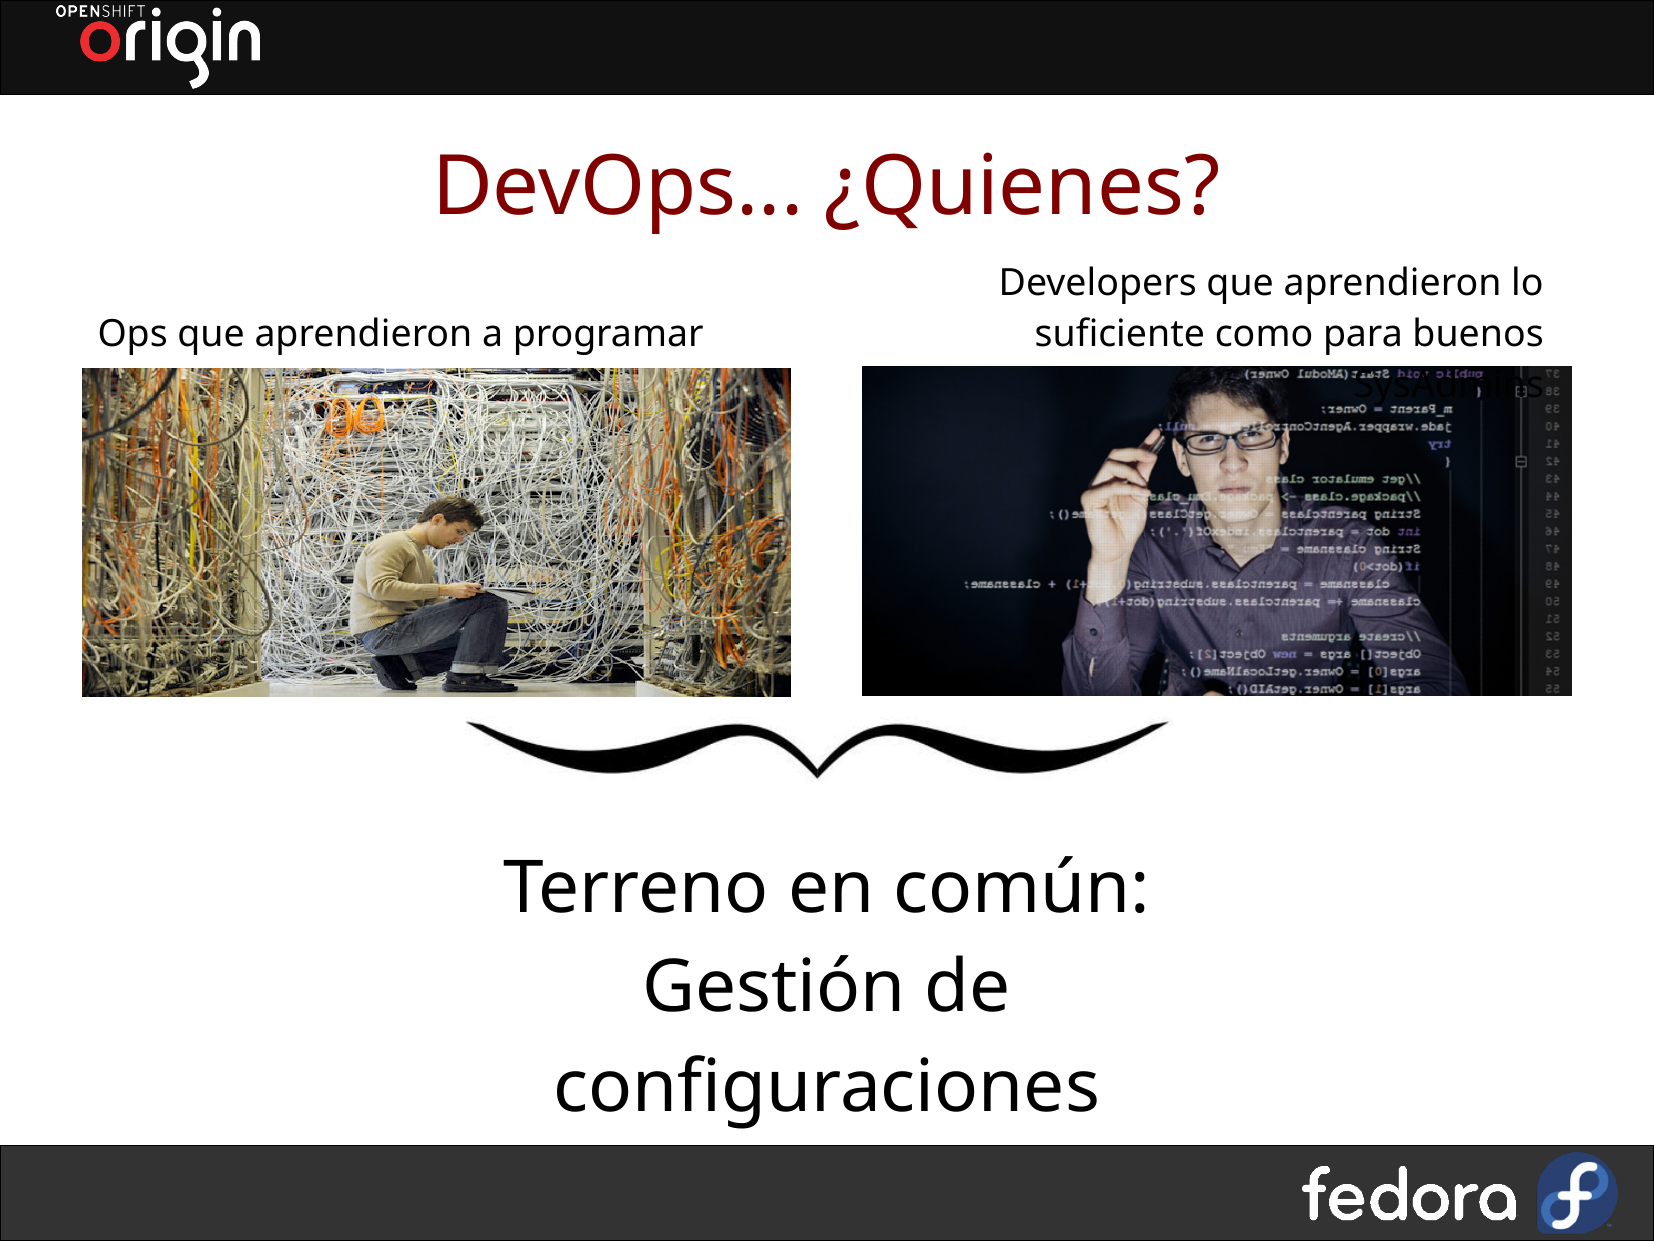

# DevOps... ¿Quienes?
Ops que aprendieron a programar
Developers que aprendieron lo suficiente como para buenos SysAdmins
Terreno en común:
Gestión de configuraciones